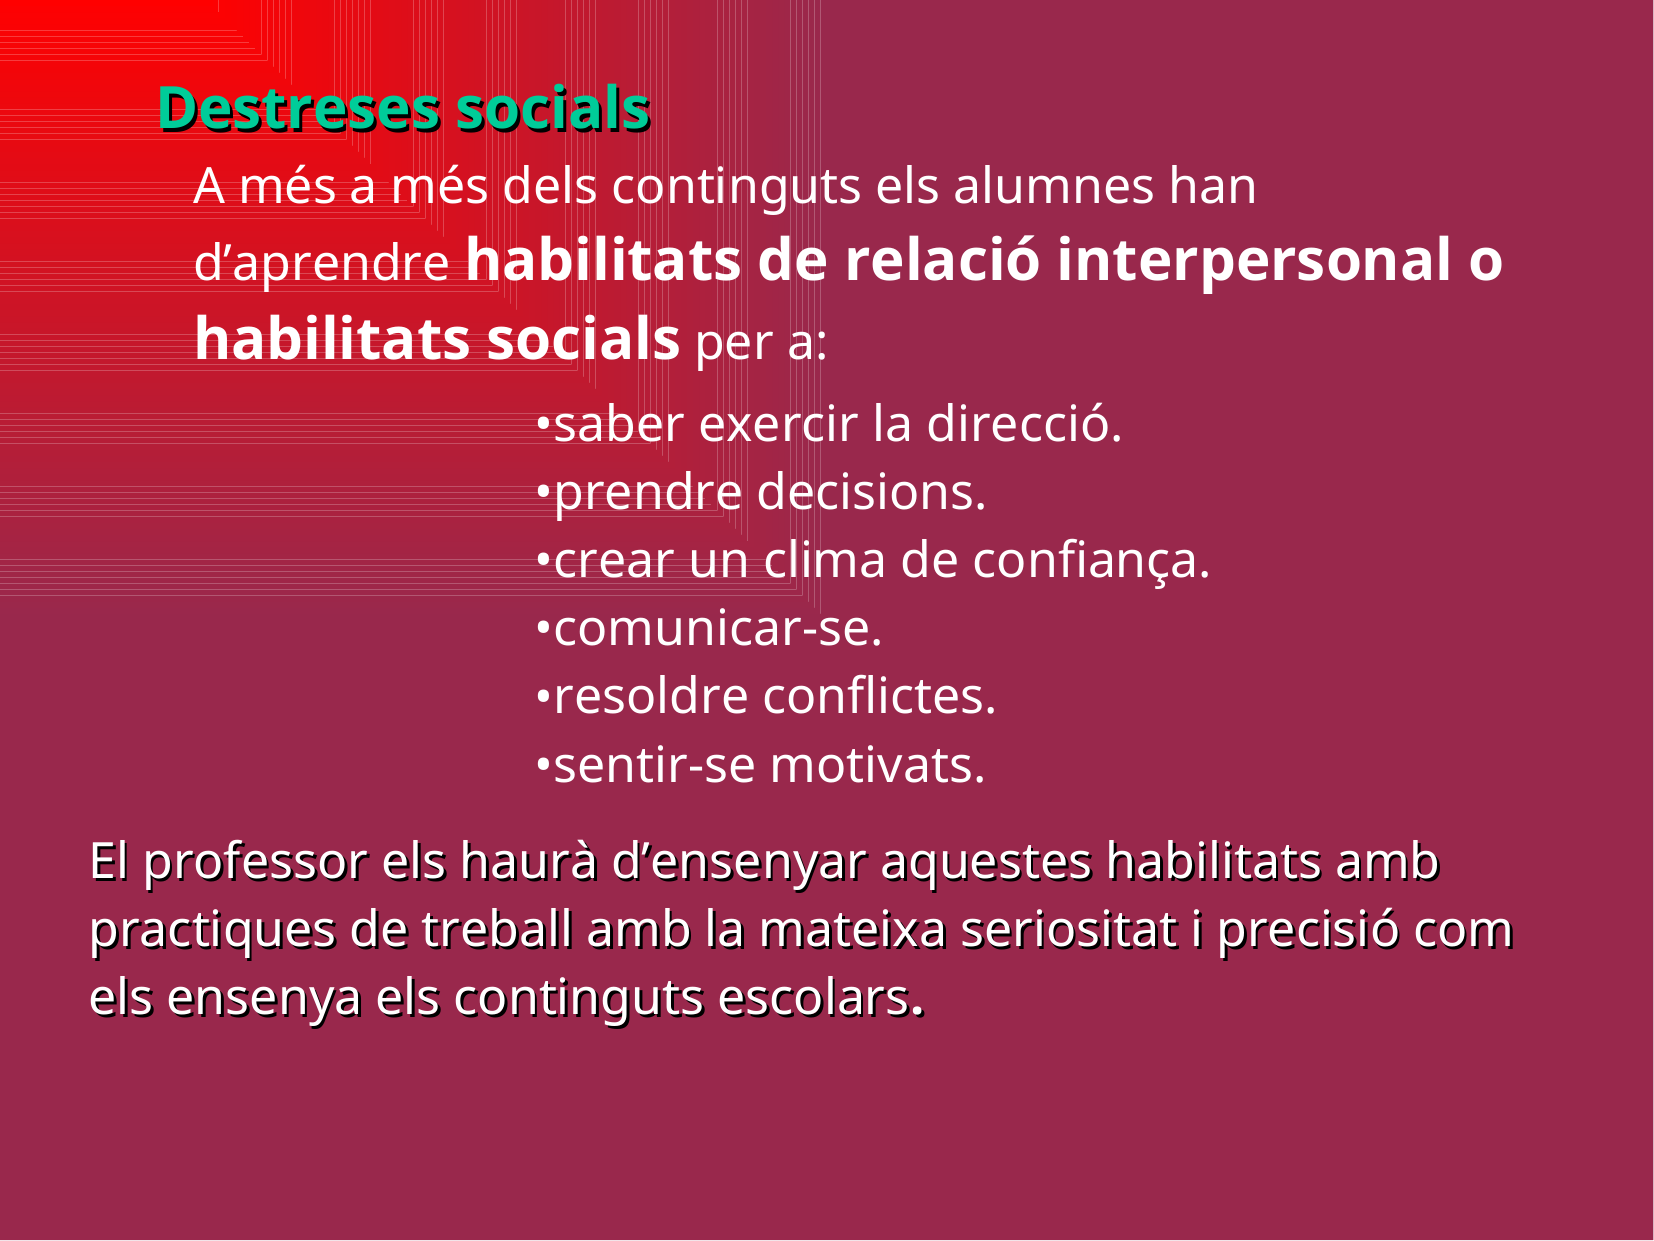

Destreses socials
A més a més dels continguts els alumnes han d’aprendre habilitats de relació interpersonal o habilitats socials per a:
saber exercir la direcció.
prendre decisions.
crear un clima de confiança.
comunicar-se.
resoldre conflictes.
sentir-se motivats.
El professor els haurà d’ensenyar aquestes habilitats amb practiques de treball amb la mateixa seriositat i precisió com els ensenya els continguts escolars.